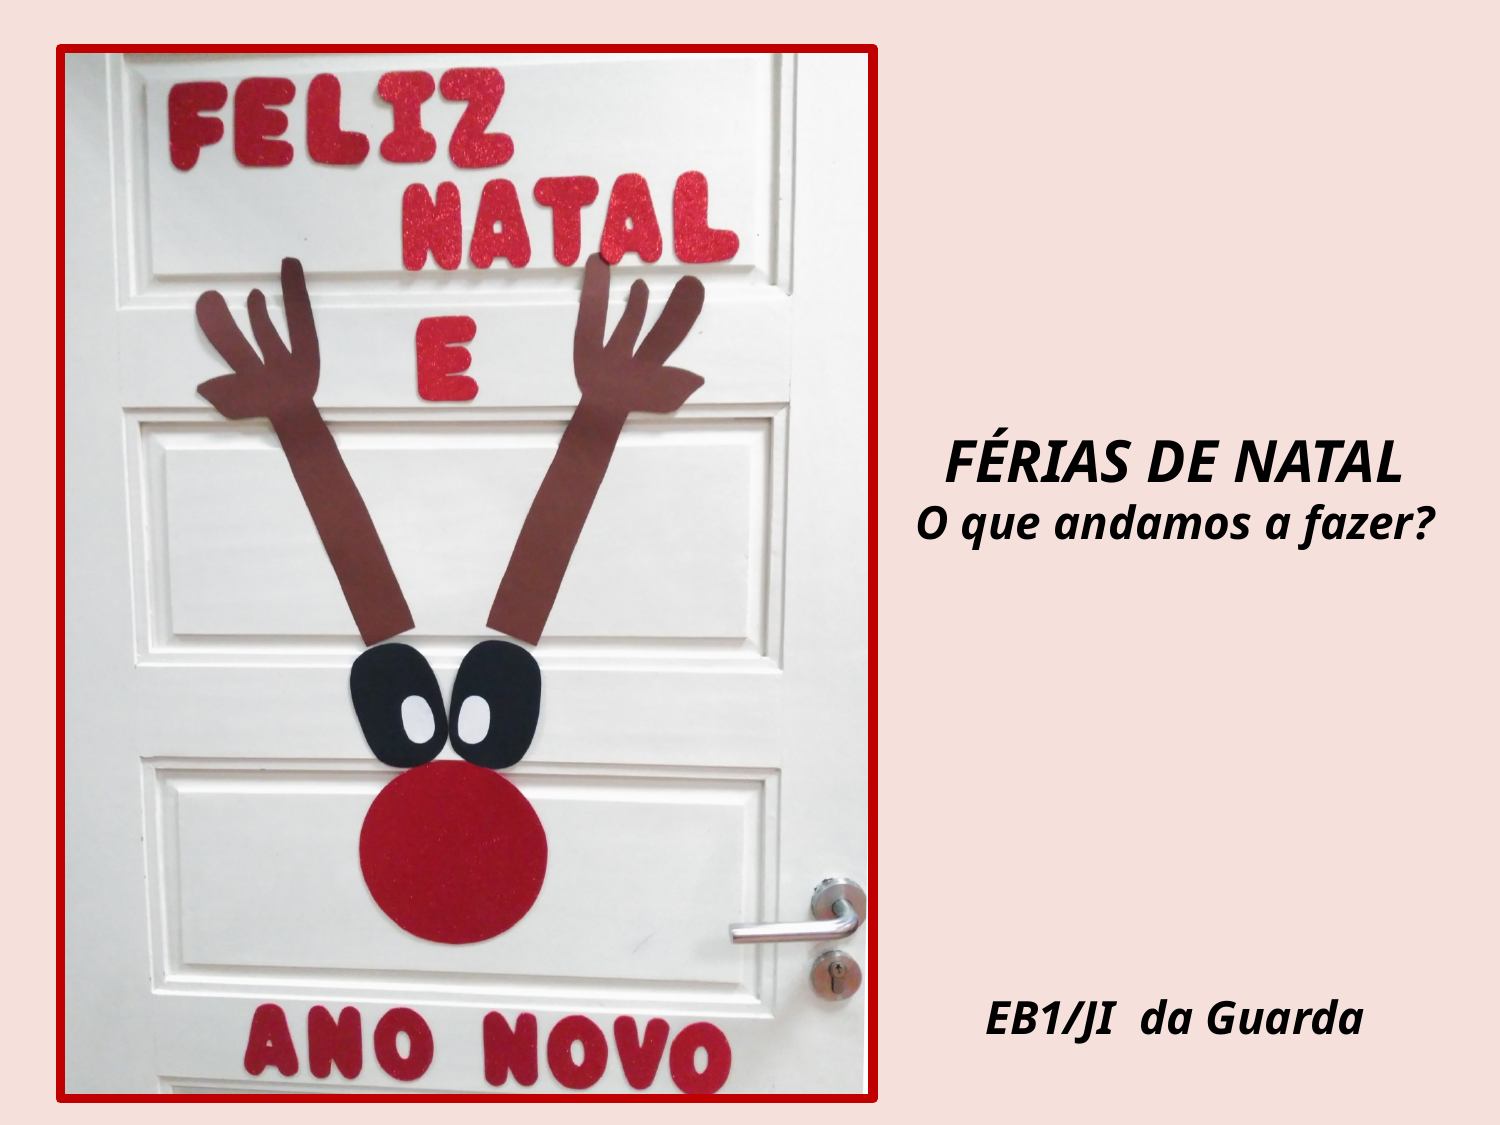

# FÉRIAS DE NATAL O que andamos a fazer? EB1/JI da Guarda